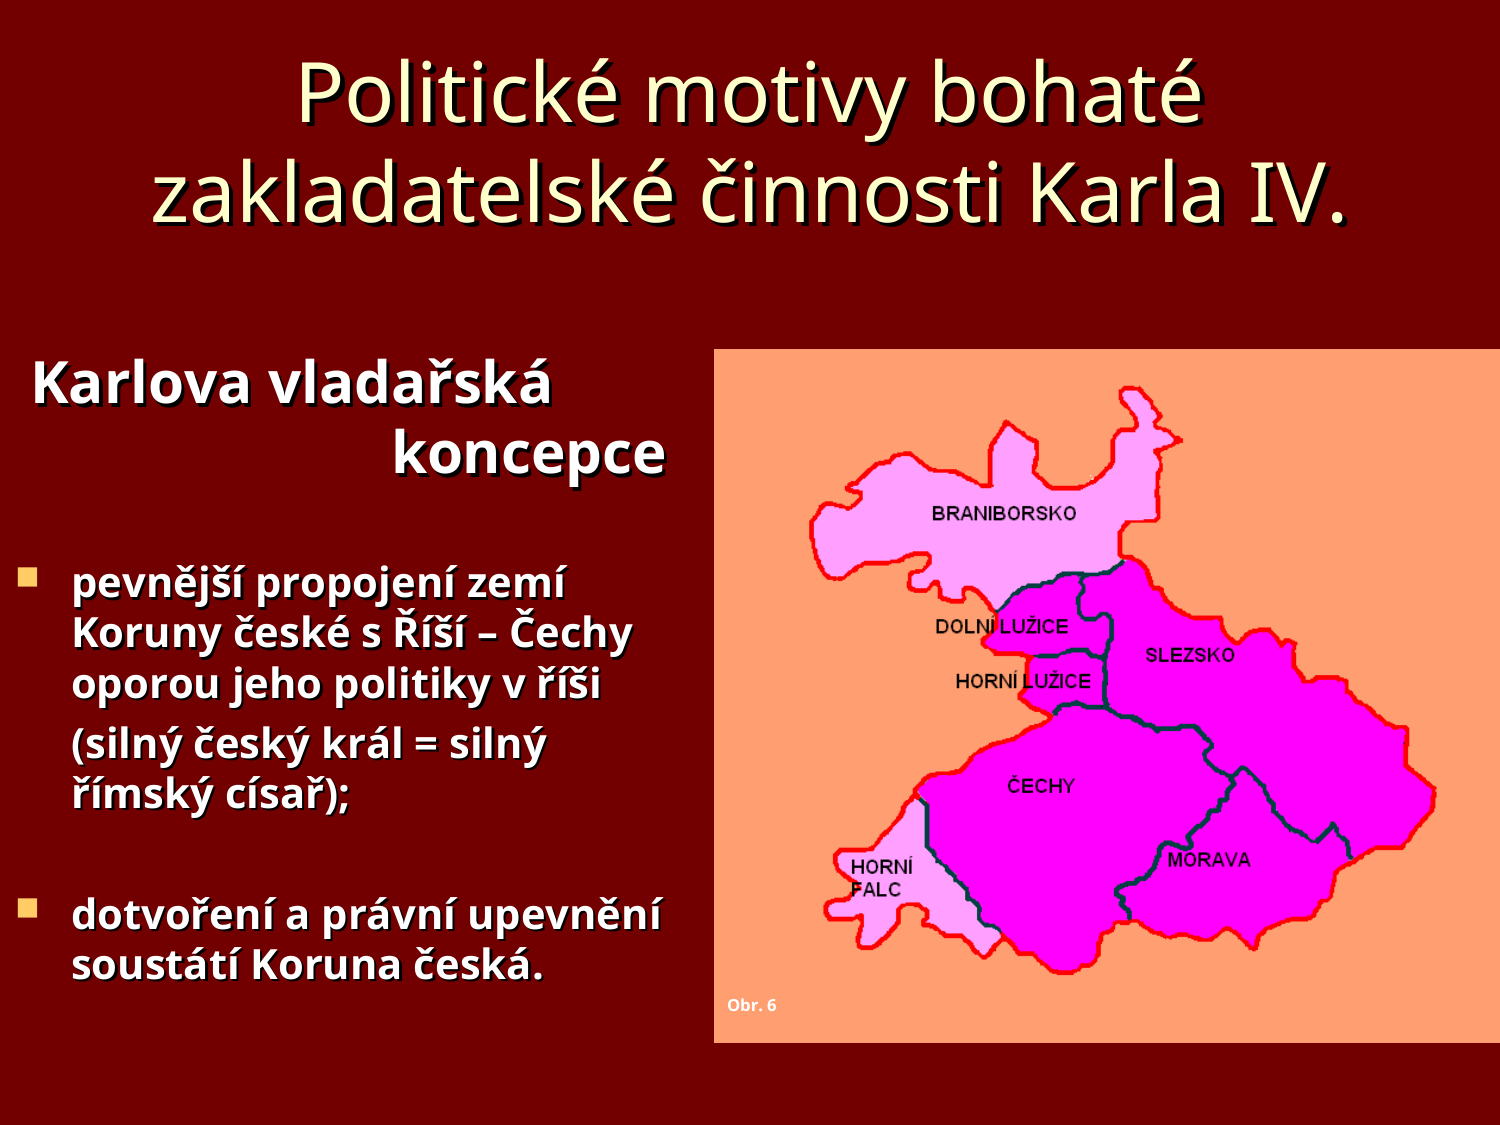

# Politické motivy bohaté zakladatelské činnosti Karla IV.
 Karlova vladařská 			 koncepce
pevnější propojení zemí Koruny české s Říší – Čechy oporou jeho politiky v říši
	(silný český král = silný římský císař);
dotvoření a právní upevnění soustátí Koruna česká.
Obr. 6